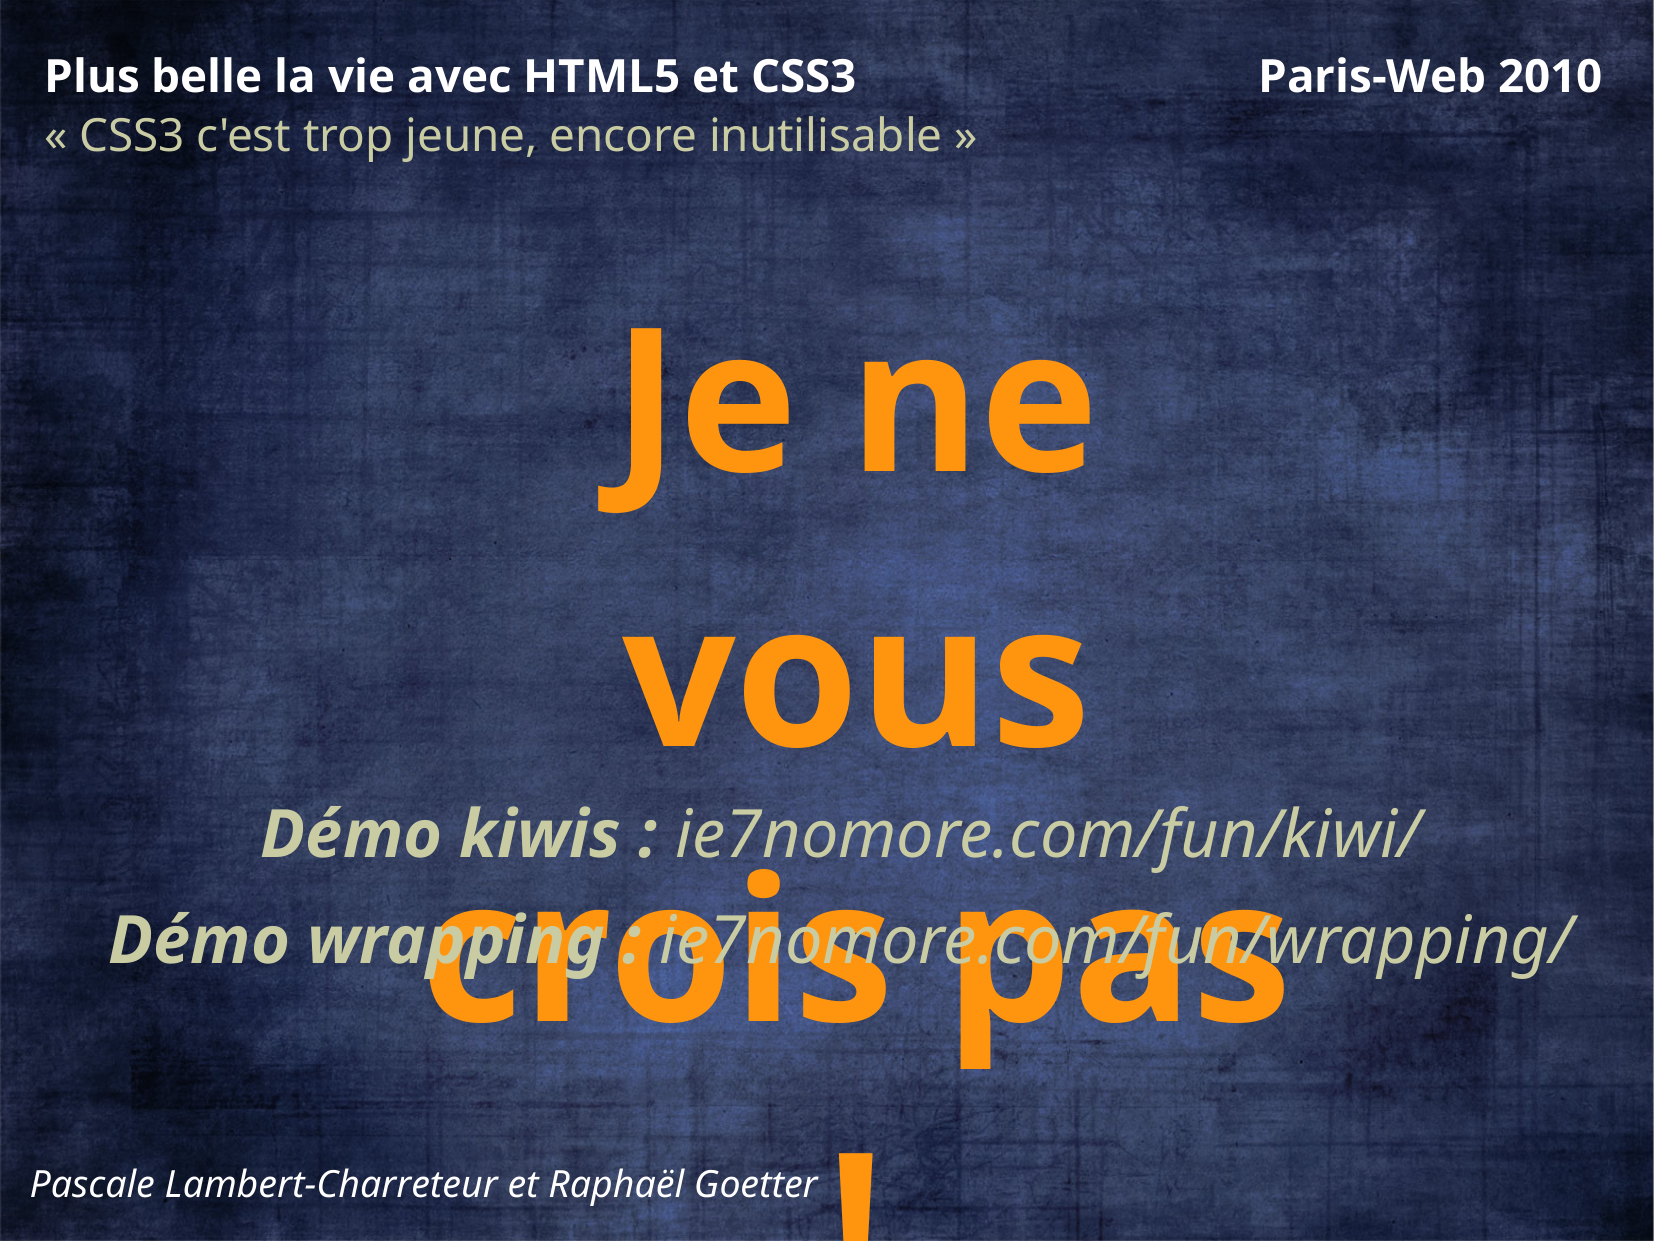

Plus belle la vie avec HTML5 et CSS3
« CSS3 c'est trop jeune, encore inutilisable »
Je ne vous crois pas !
Démo kiwis : ie7nomore.com/fun/kiwi/
Démo wrapping : ie7nomore.com/fun/wrapping/
Pascale Lambert-Charreteur et Raphaël Goetter